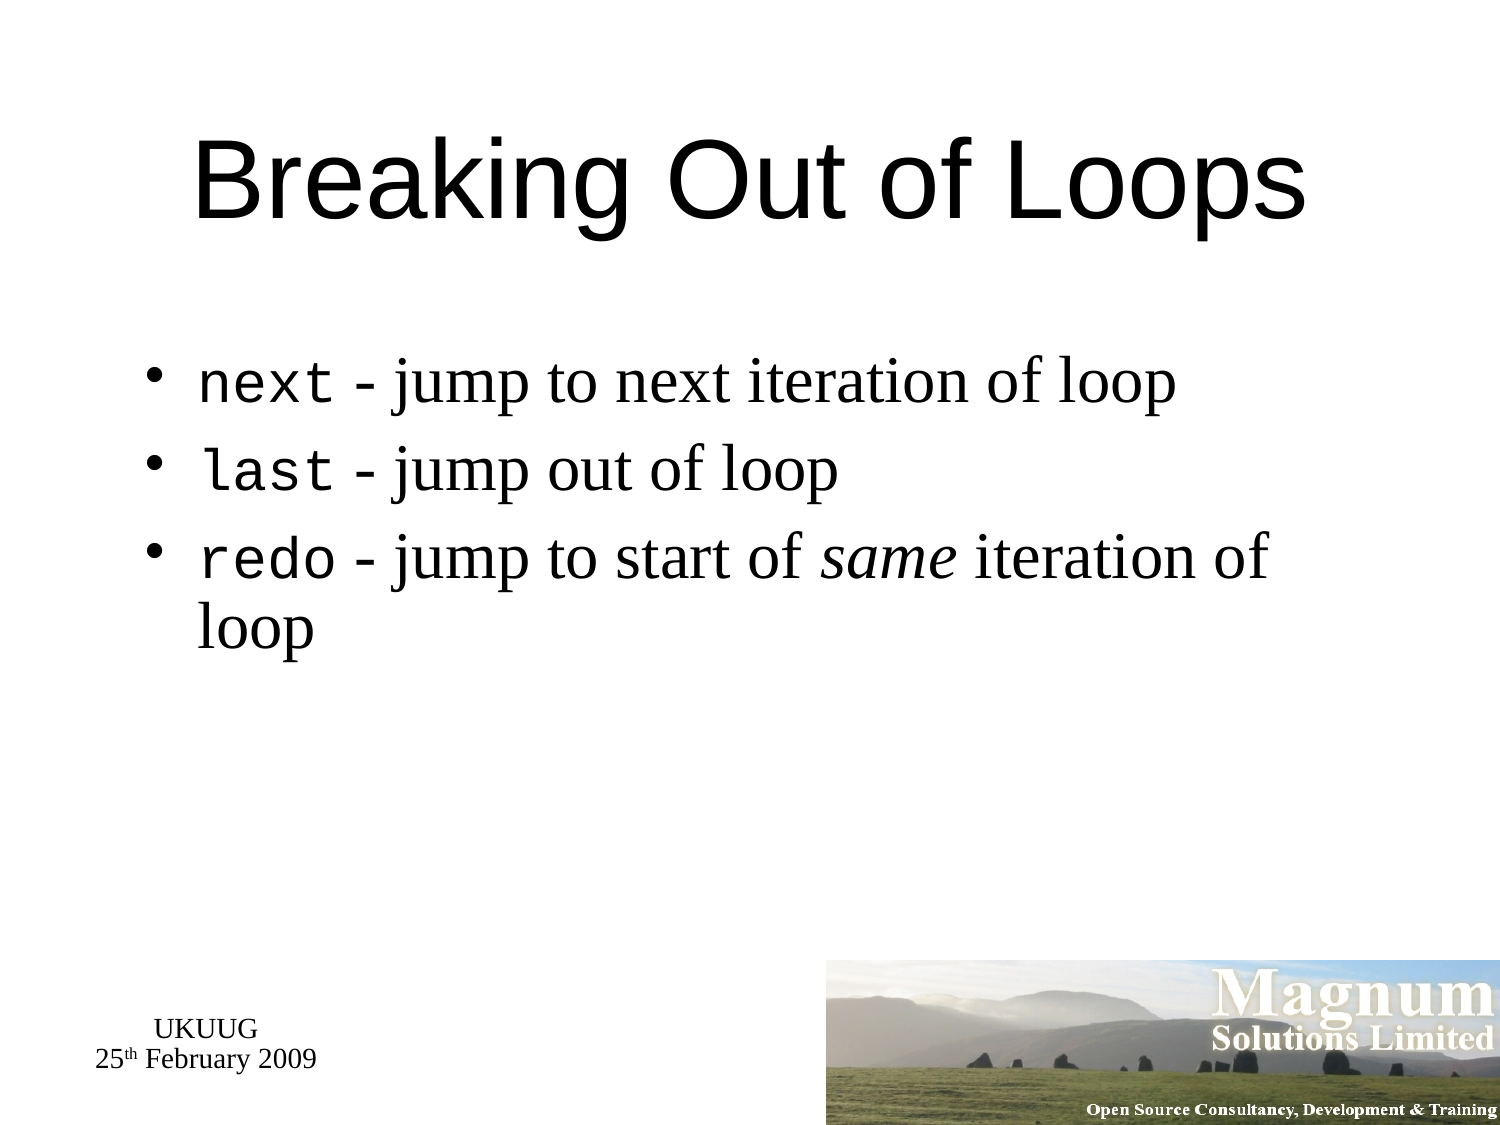

# Breaking Out of Loops
next - jump to next iteration of loop
last - jump out of loop
redo - jump to start of same iteration of loop
89